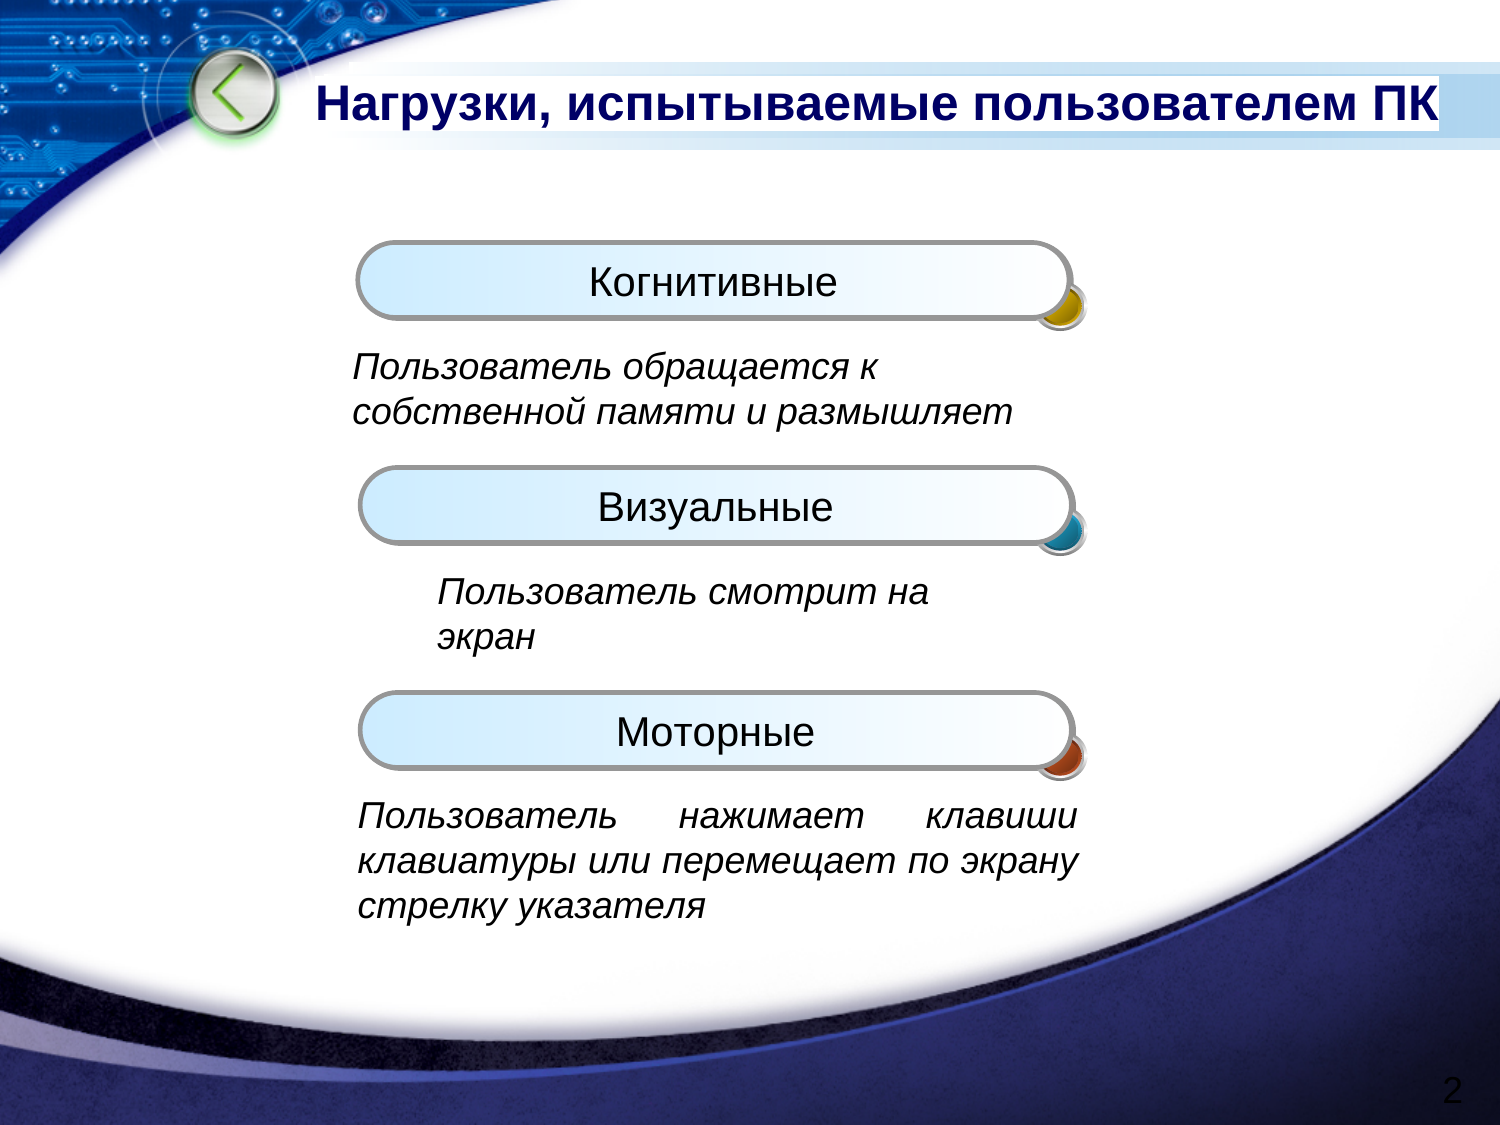

# Нагрузки, испытываемые пользователем ПК
Когнитивные
Когнитивные
Пользователь обращается к собственной памяти и размышляет
Визуальные
Визуальные
Пользователь смотрит на экран
Моторные
Моторные
Пользователь нажимает клавиши клавиатуры или перемещает по экрану стрелку указателя